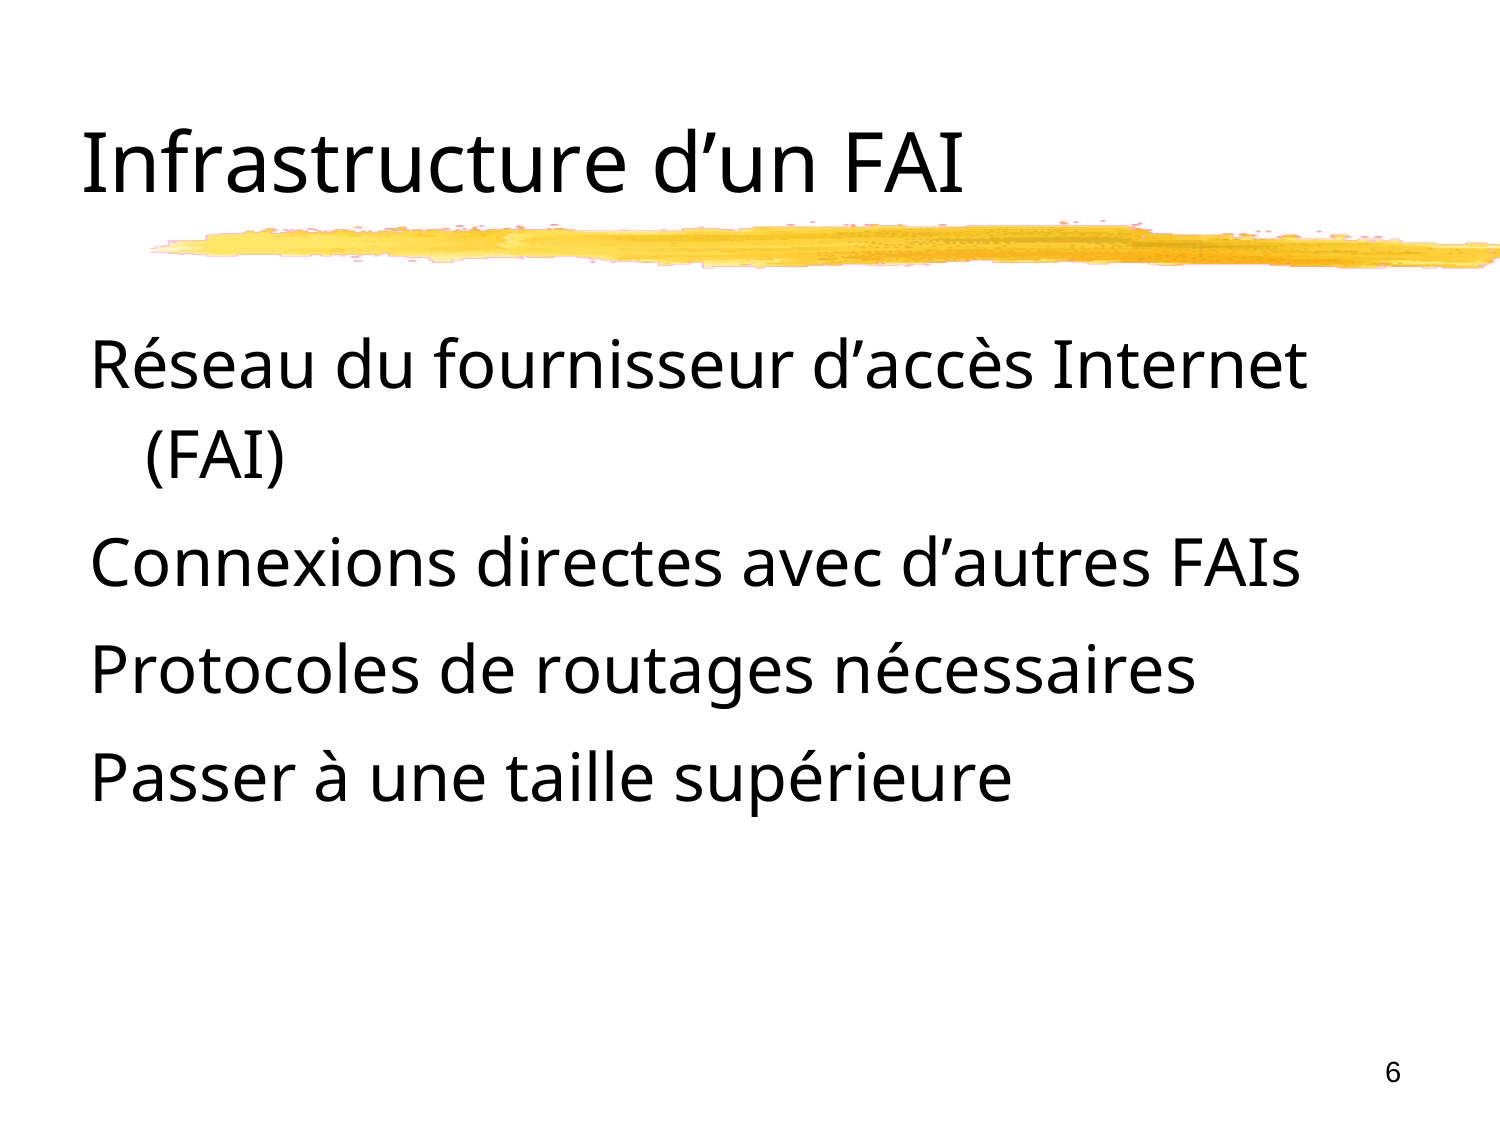

# Infrastructure d’un FAI
Réseau du fournisseur d’accès Internet (FAI)
Connexions directes avec d’autres FAIs
Protocoles de routages nécessaires
Passer à une taille supérieure
6